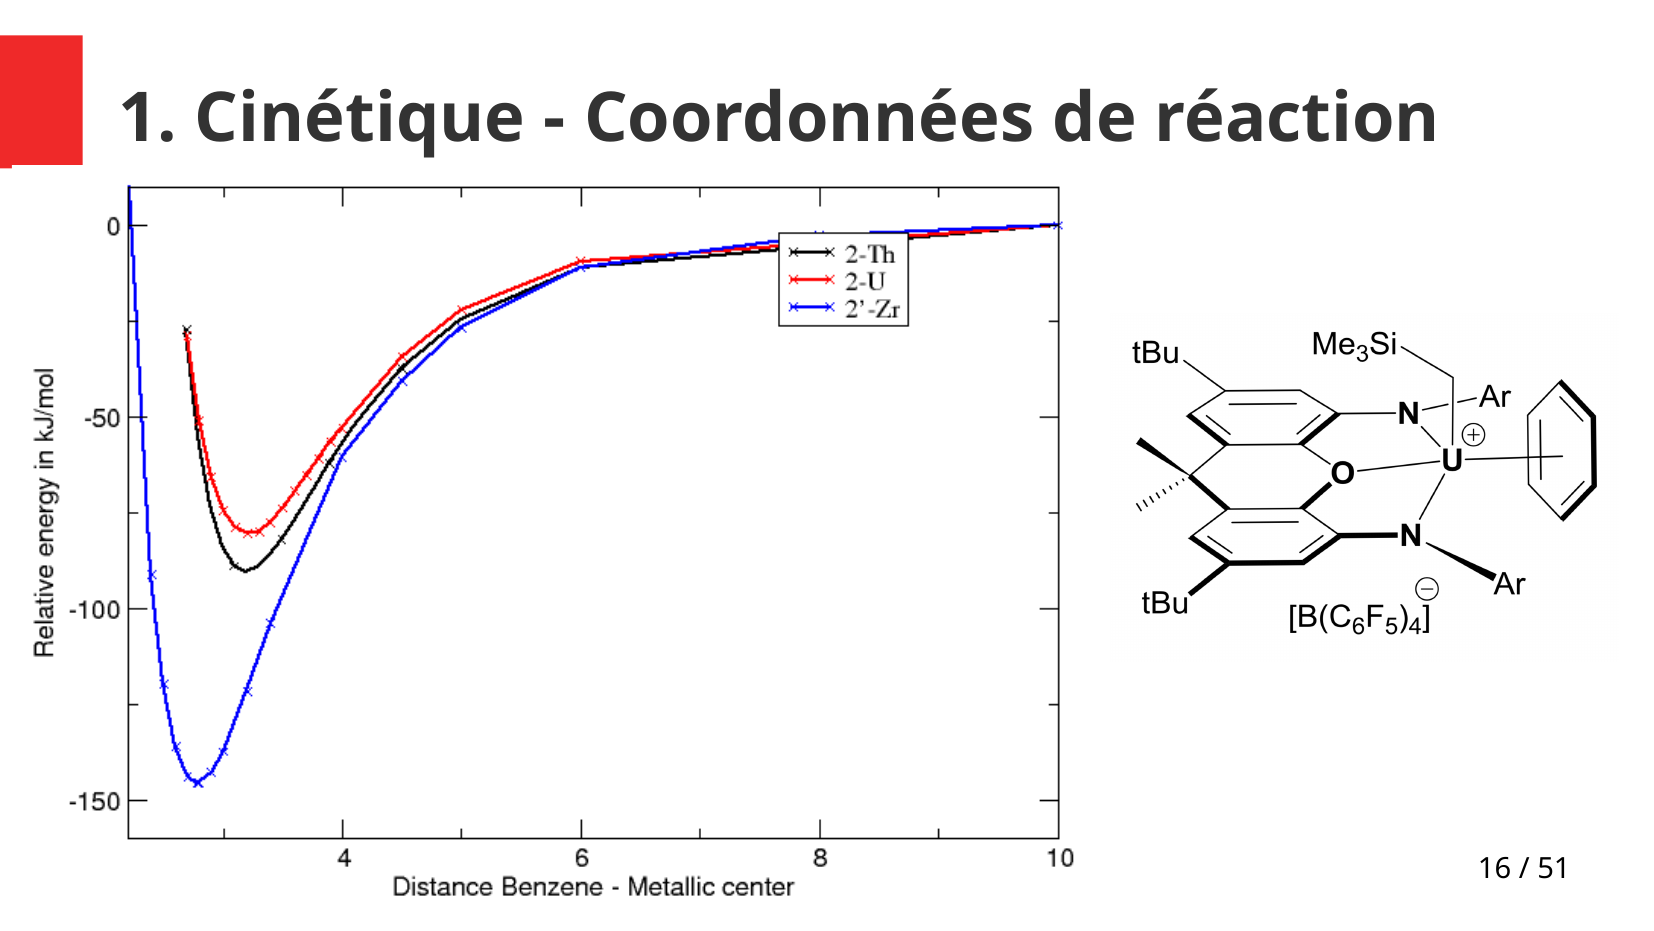

# 1. Cinétique - Coordonnées de réaction
16